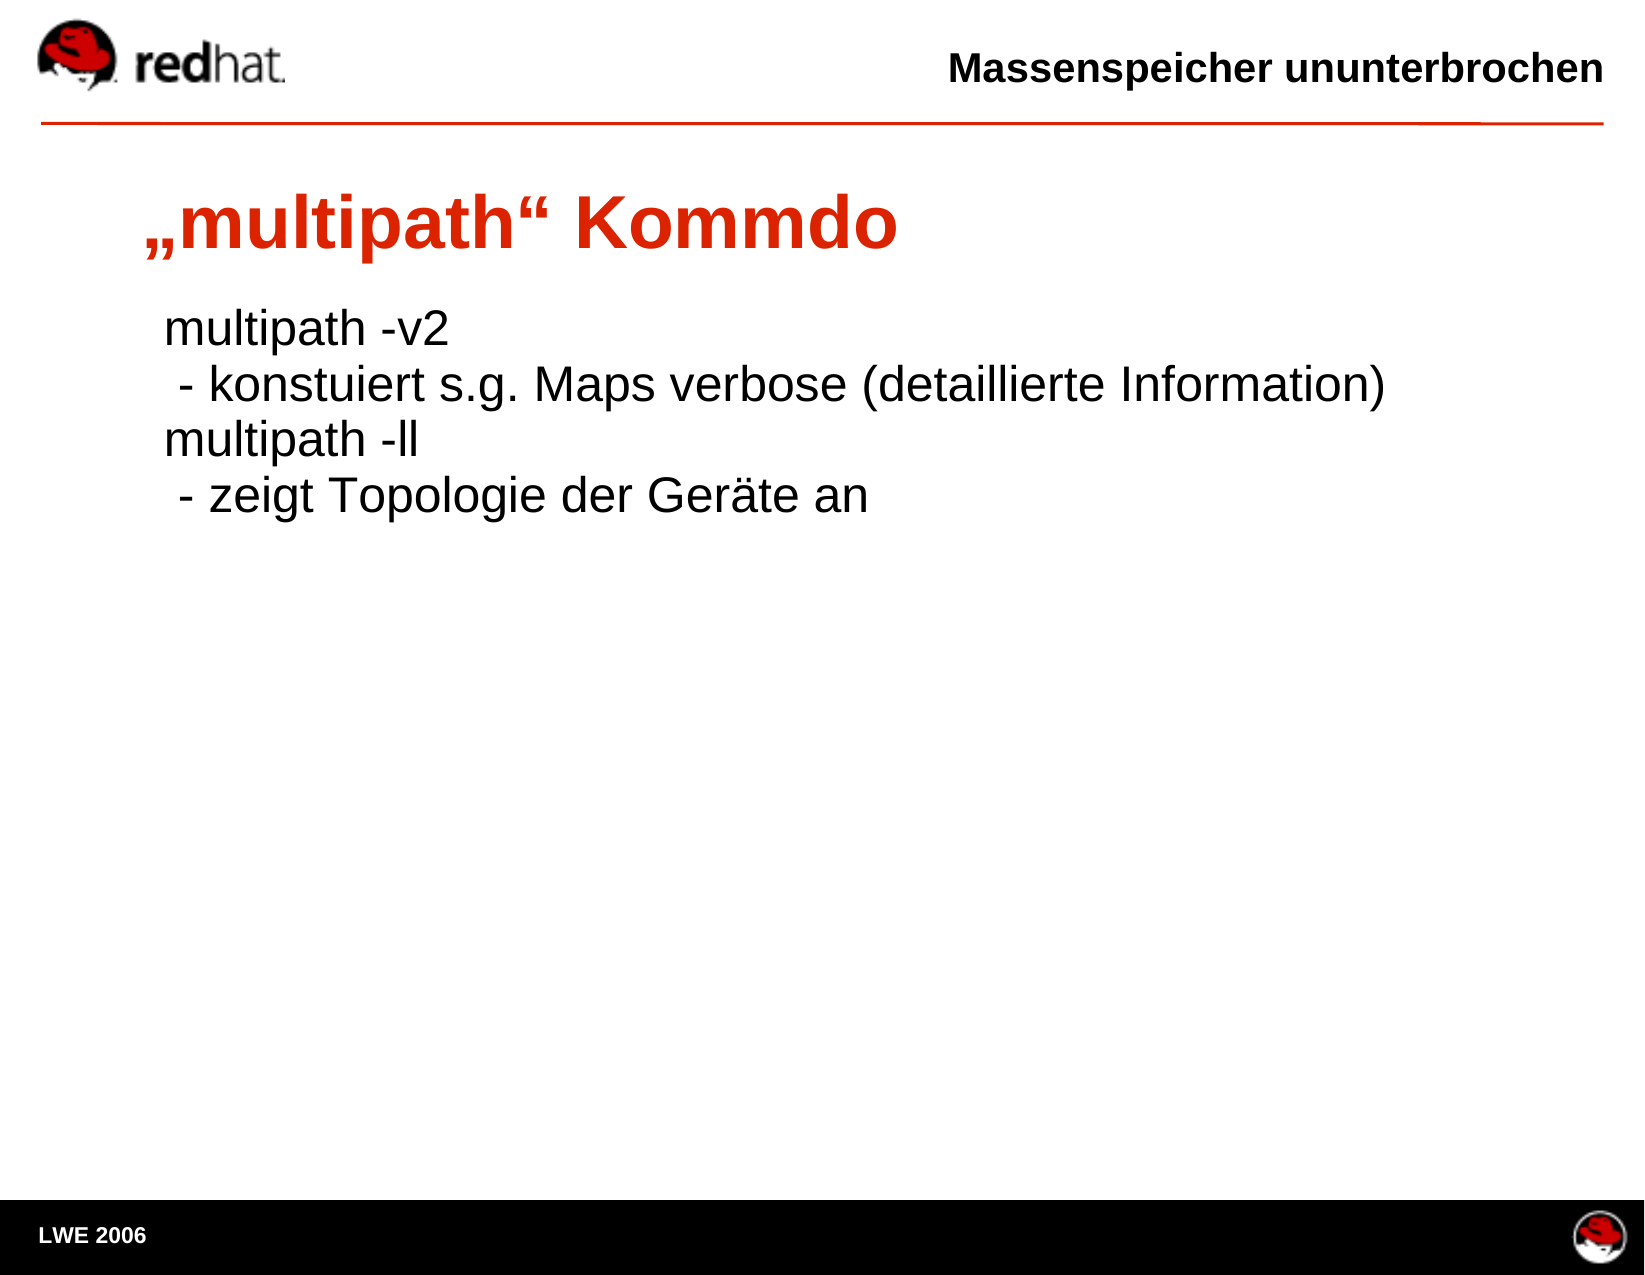

Massenspeicher ununterbrochen
„multipath“ Kommdo
 multipath -v2
 - konstuiert s.g. Maps verbose (detaillierte Information)
 multipath -ll
 - zeigt Topologie der Geräte an
LWE 2006